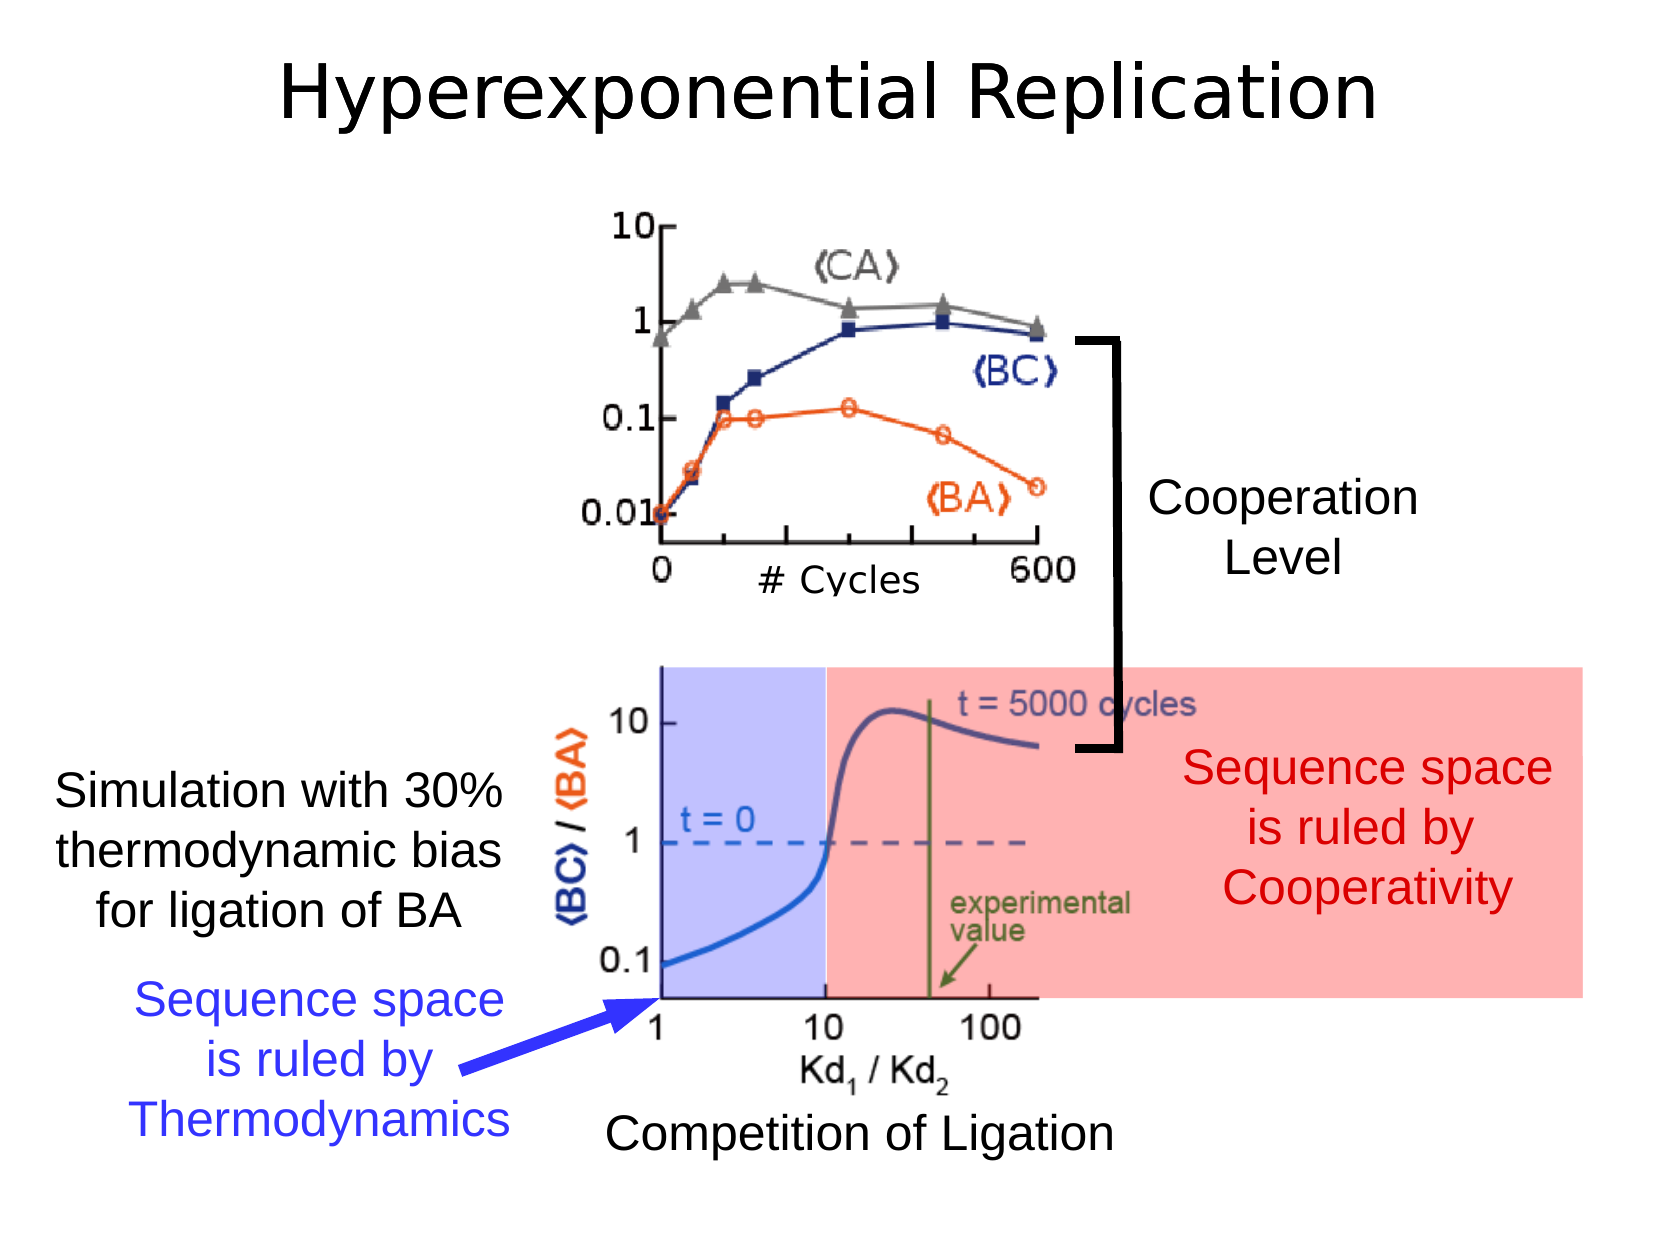

Hyperexponential Replication
Hyperexponential Replication
Cooperation
Level
# # Cycles
# Cycles
# Cycles
# Cycles
# Cycles
# Cycles
...ABC...
...ABC...
Sequence space
is ruled by
Cooperativity
Sequence space
is ruled by
Cooperativity
Simulation with 30% thermodynamic bias for BA
Simulation with 30% thermodynamic bias for ligation of BA
Sequence space
is ruled by
Thermodynamics
Sequence space
is ruled by
Thermodynamics
Competition of Ligation
Competition of Ligation